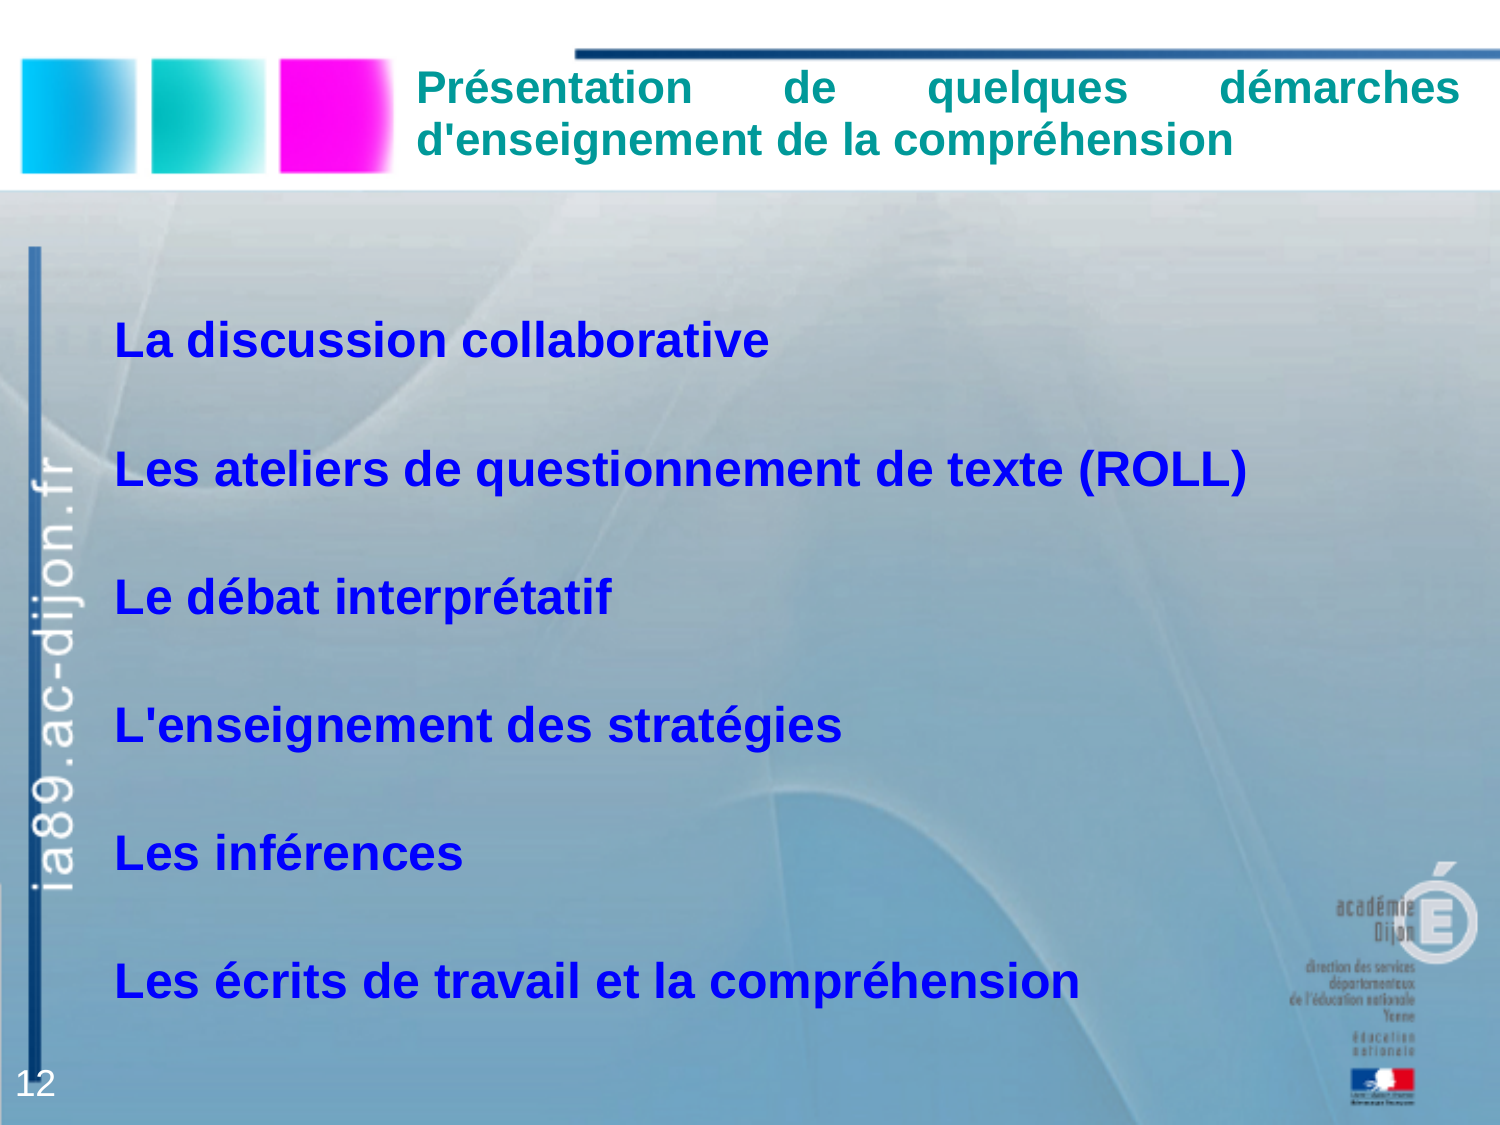

# Présentation de quelques démarches d'enseignement de la compréhension
La discussion collaborative
Les ateliers de questionnement de texte (ROLL)
Le débat interprétatif
L'enseignement des stratégies
Les inférences
Les écrits de travail et la compréhension